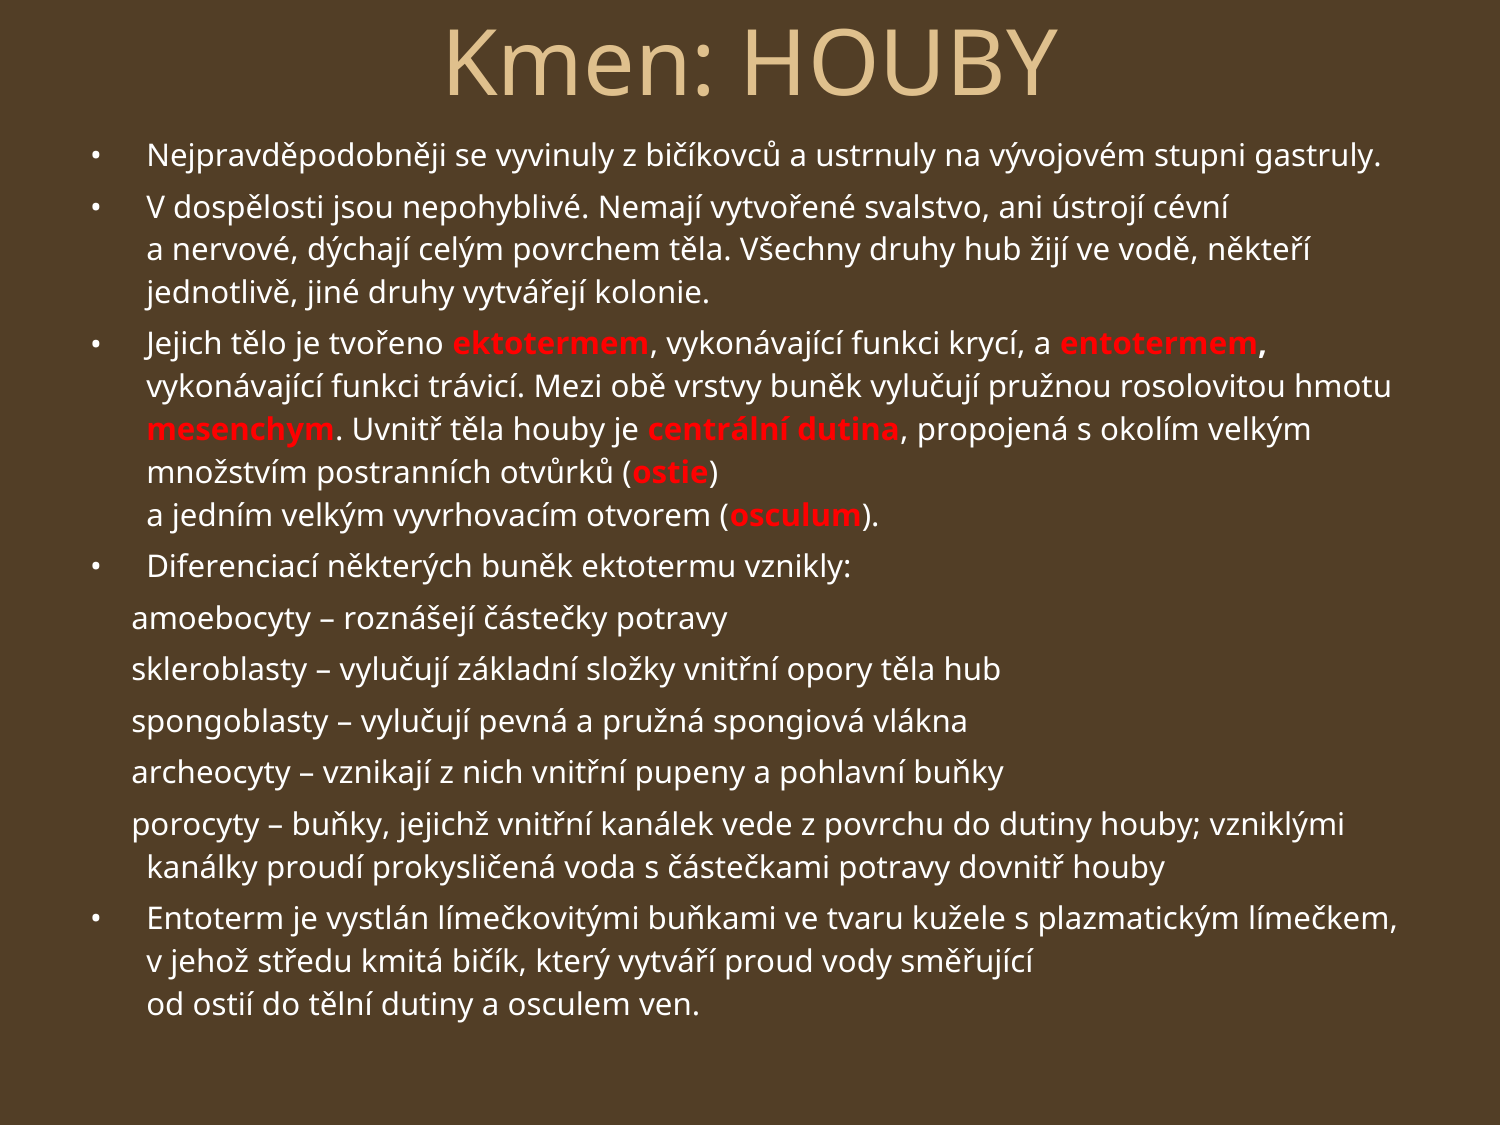

# Kmen: HOUBY
Nejpravděpodobněji se vyvinuly z bičíkovců a ustrnuly na vývojovém stupni gastruly.
V dospělosti jsou nepohyblivé. Nemají vytvořené svalstvo, ani ústrojí cévní
a nervové, dýchají celým povrchem těla. Všechny druhy hub žijí ve vodě, někteří jednotlivě, jiné druhy vytvářejí kolonie.
Jejich tělo je tvořeno ektotermem, vykonávající funkci krycí, a entotermem, vykonávající funkci trávicí. Mezi obě vrstvy buněk vylučují pružnou rosolovitou hmotu mesenchym. Uvnitř těla houby je centrální dutina, propojená s okolím velkým množstvím postranních otvůrků (ostie)
a jedním velkým vyvrhovacím otvorem (osculum).
Diferenciací některých buněk ektotermu vznikly:
 amoebocyty – roznášejí částečky potravy
 skleroblasty – vylučují základní složky vnitřní opory těla hub
 spongoblasty – vylučují pevná a pružná spongiová vlákna
 archeocyty – vznikají z nich vnitřní pupeny a pohlavní buňky
 porocyty – buňky, jejichž vnitřní kanálek vede z povrchu do dutiny houby; vzniklými kanálky proudí prokysličená voda s částečkami potravy dovnitř houby
Entoterm je vystlán límečkovitými buňkami ve tvaru kužele s plazmatickým límečkem, v jehož středu kmitá bičík, který vytváří proud vody směřující
od ostií do tělní dutiny a osculem ven.